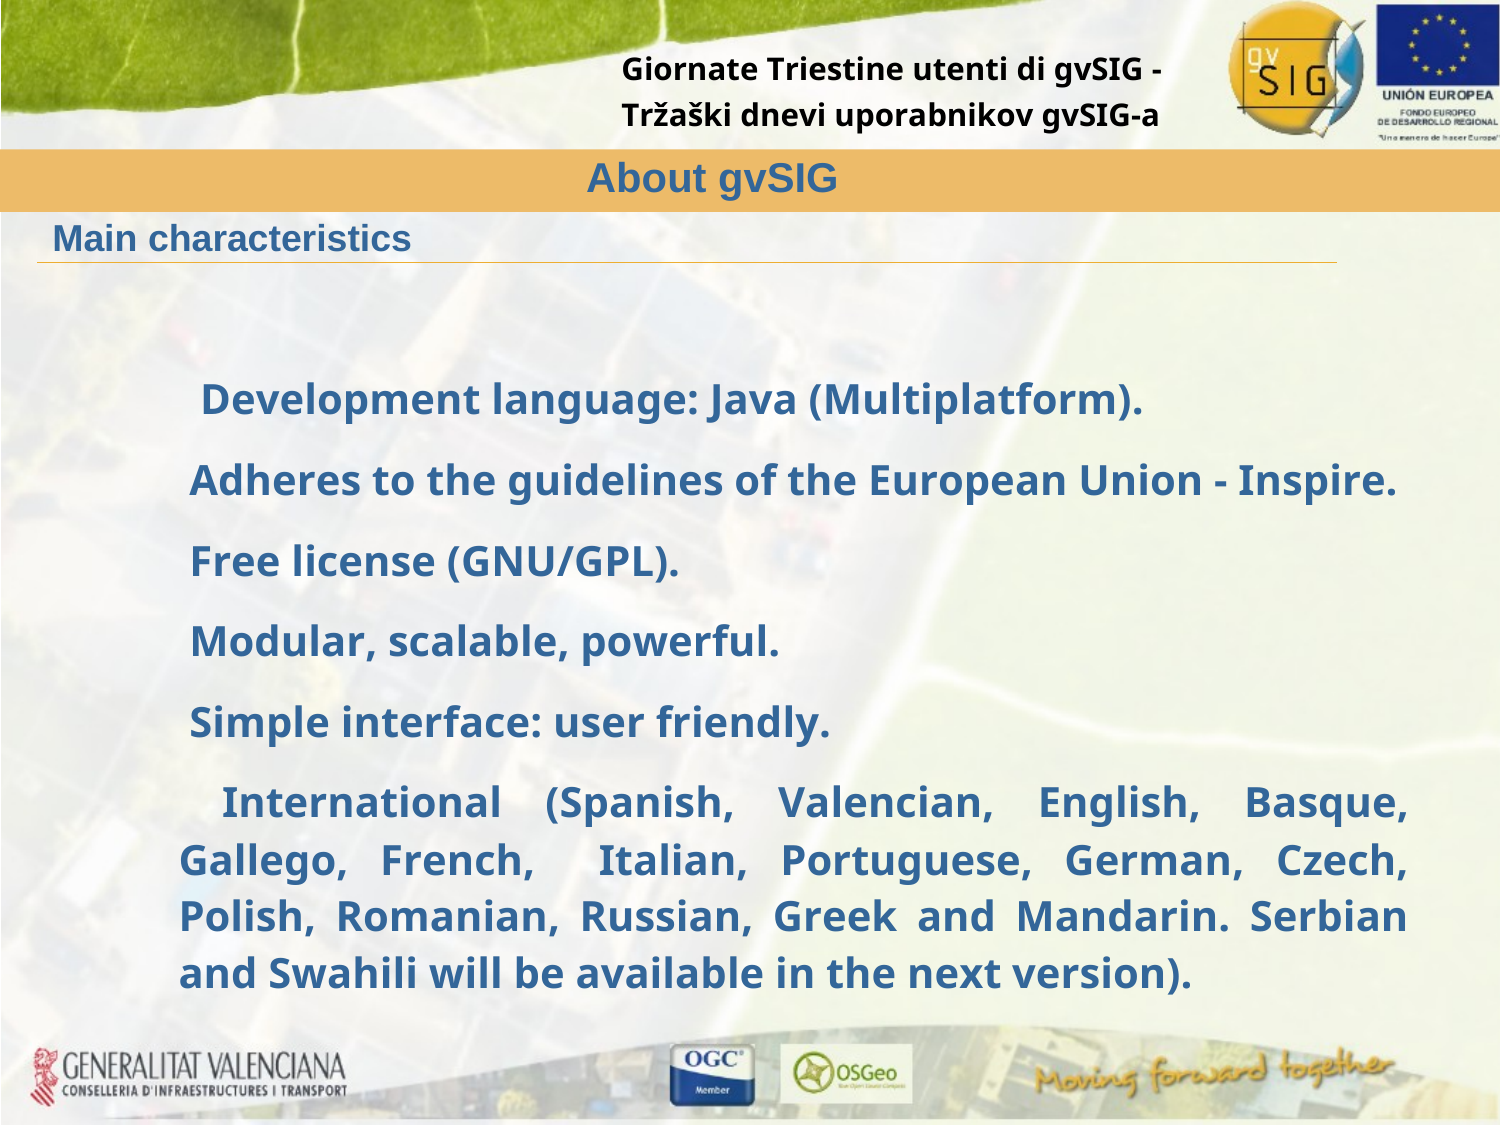

About gvSIG
Main characteristics
 Development language: Java (Multiplatform).
 Adheres to the guidelines of the European Union - Inspire.
 Free license (GNU/GPL).
 Modular, scalable, powerful.
 Simple interface: user friendly.
 International (Spanish, Valencian, English, Basque, Gallego, French, Italian, Portuguese, German, Czech, Polish, Romanian, Russian, Greek and Mandarin. Serbian and Swahili will be available in the next version).